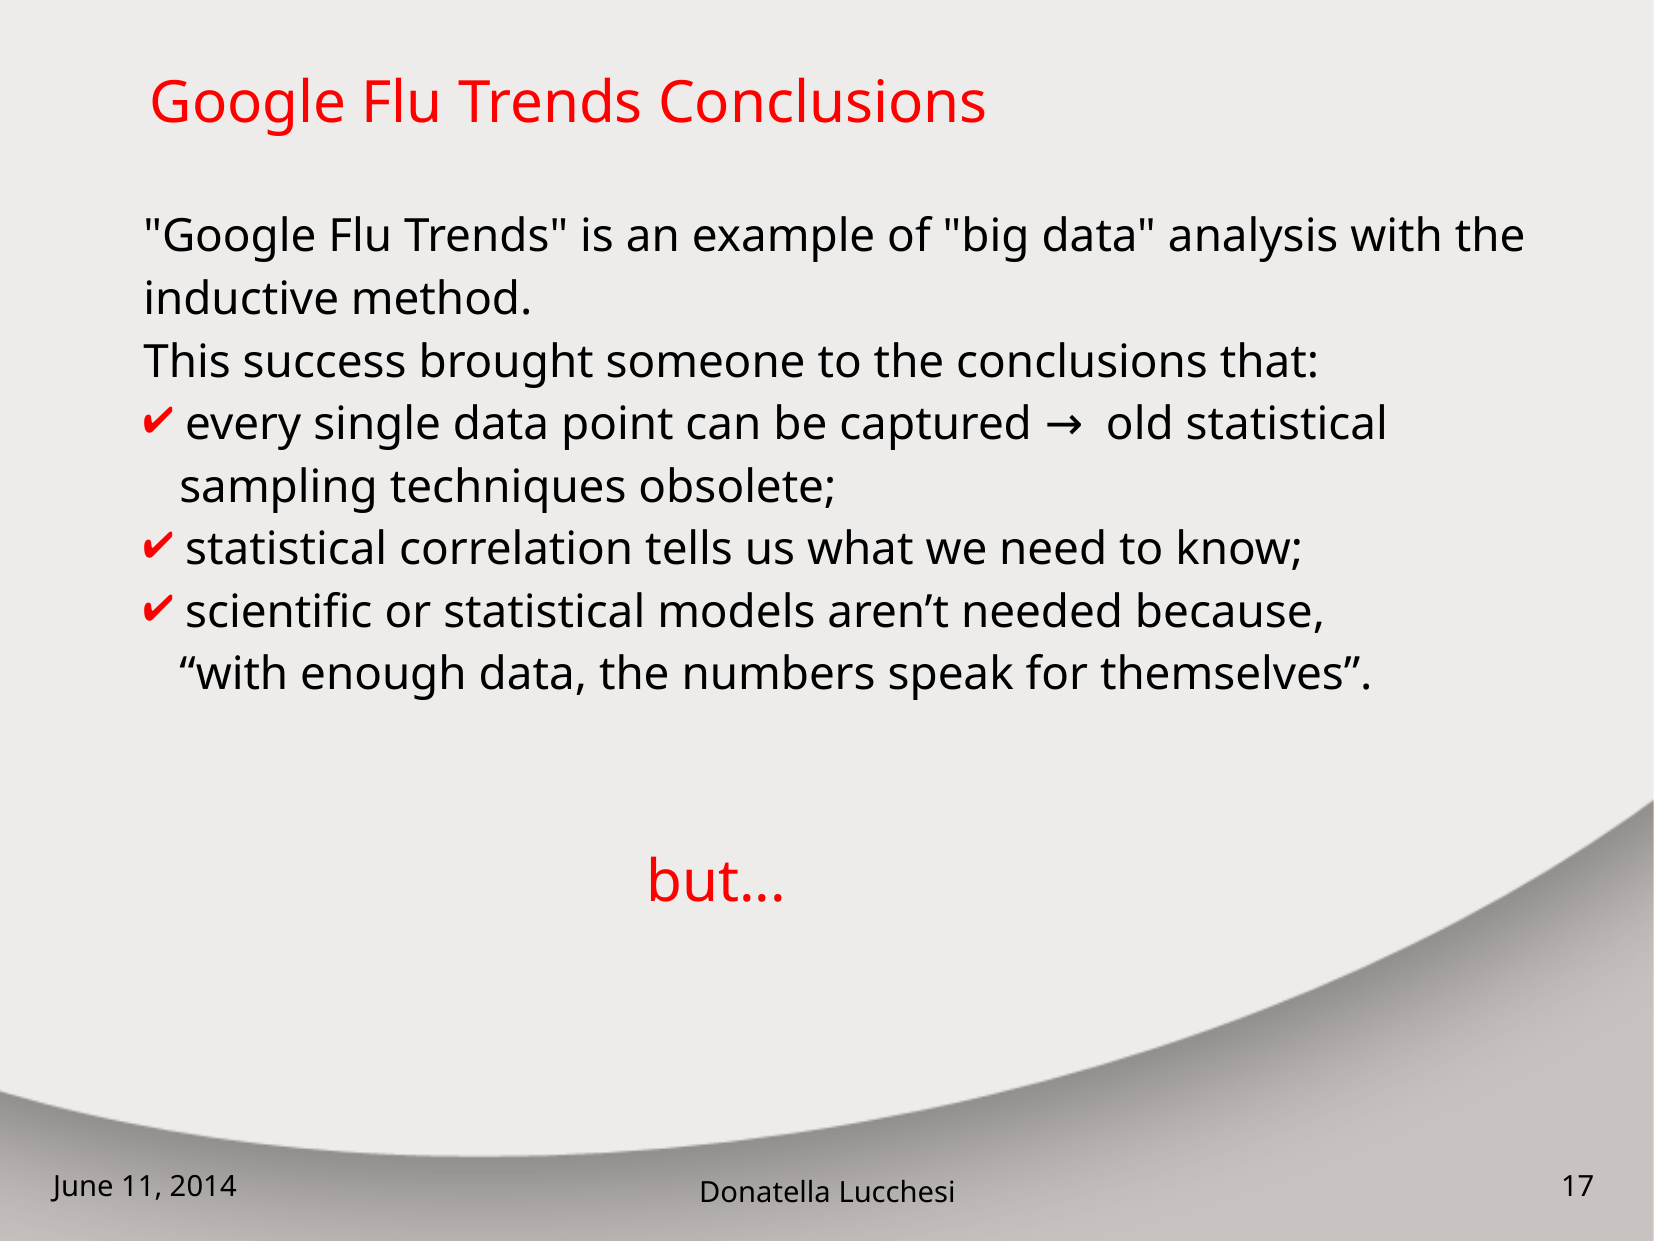

Google Flu Trends Conclusions
"Google Flu Trends" is an example of "big data" analysis with the
inductive method.
This success brought someone to the conclusions that:
 every single data point can be captured → old statistical
 sampling techniques obsolete;
 statistical correlation tells us what we need to know;
 scientific or statistical models aren’t needed because,
 “with enough data, the numbers speak for themselves”.
but...
June 11, 2014
17
Donatella Lucchesi